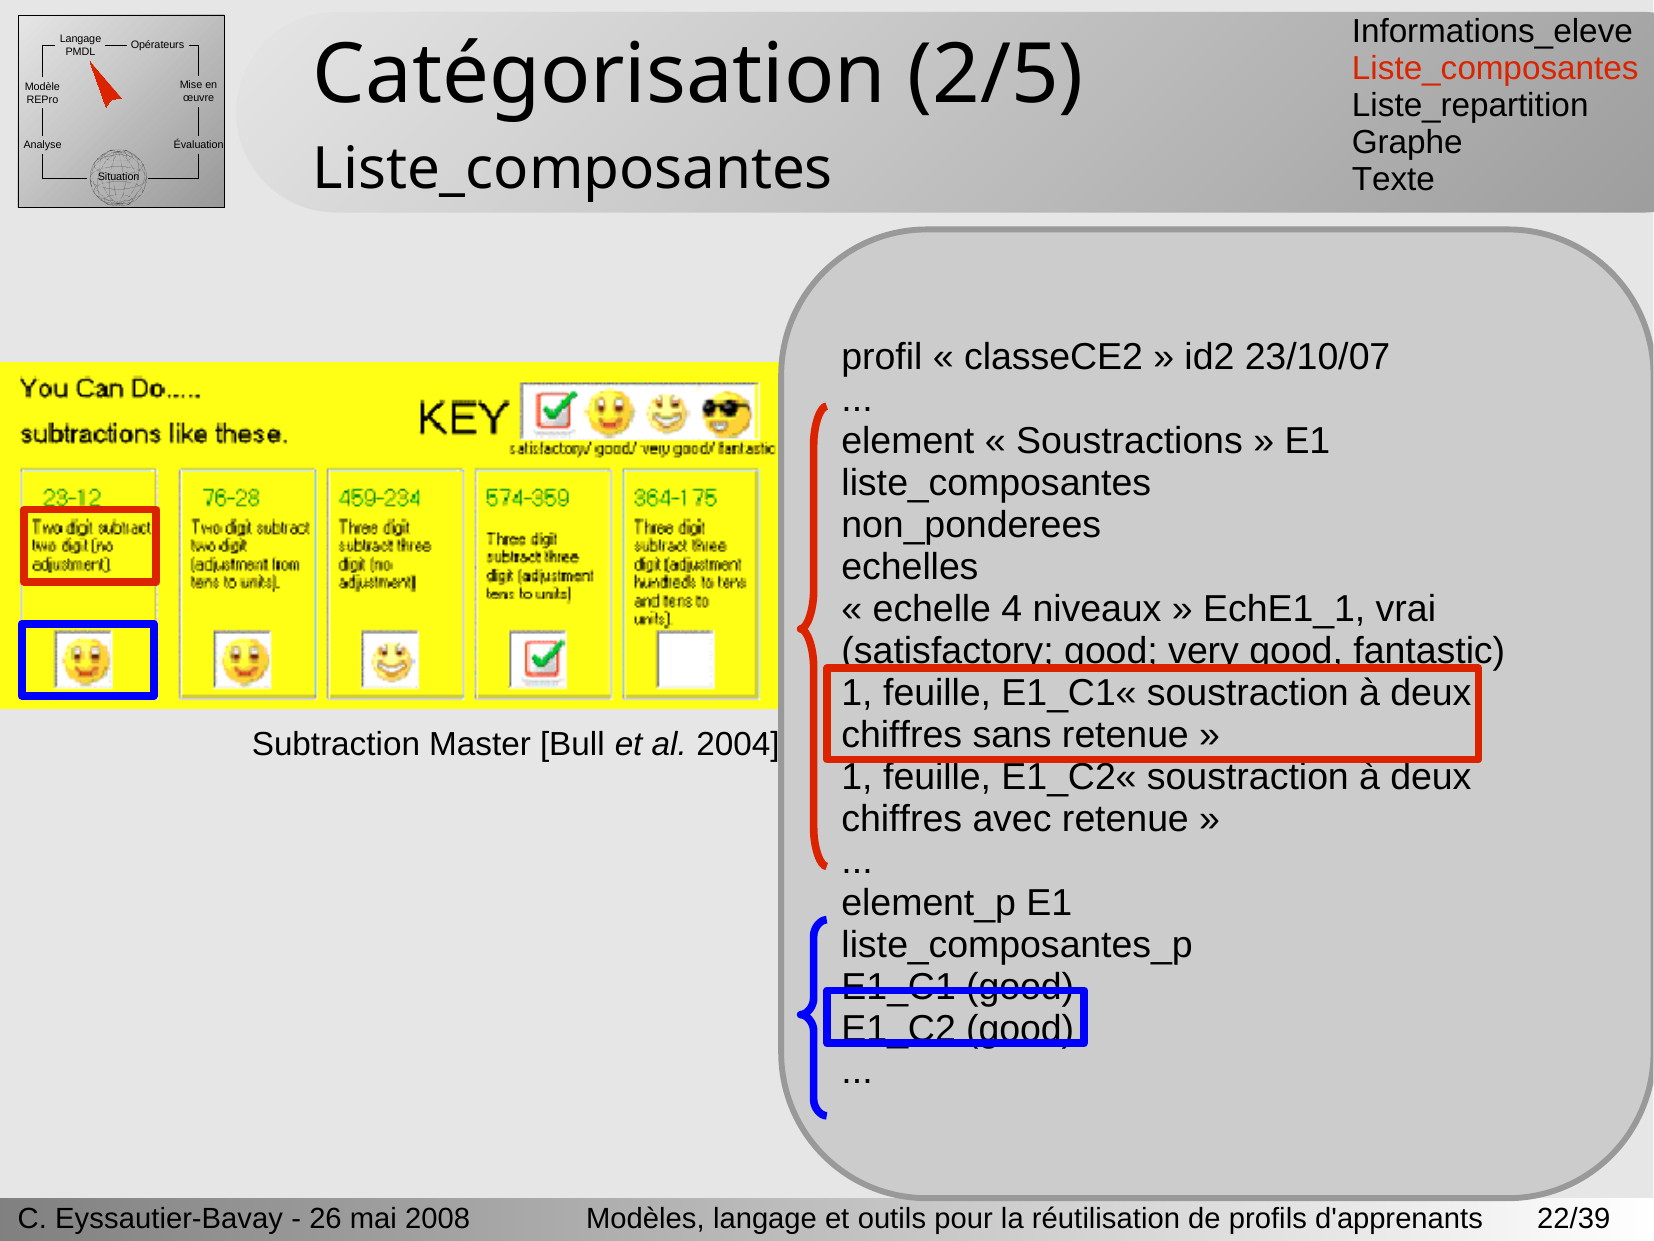

# Catégorisation (2/5) Liste_composantes
 Informations_eleve
 Liste_composantes
 Liste_repartition
 Graphe
 Texte
profil « classeCE2 » id2 23/10/07
...
element « Soustractions » E1
liste_composantes
non_ponderees
echelles
« echelle 4 niveaux » EchE1_1, vrai (satisfactory; good; very good, fantastic)
1, feuille, E1_C1« soustraction à deux chiffres sans retenue »
1, feuille, E1_C2« soustraction à deux chiffres avec retenue »
...
element_p E1
liste_composantes_p
E1_C1 (good)
E1_C2 (good)
...
liste de composantes auxquelles sont associées une ou plusieurs valeurs issues d'évaluation
Subtraction Master [Bull et al. 2004]
07 Mars 2008
Modèles, langage et outils pour la réutilisation de profils d'apprenants
22